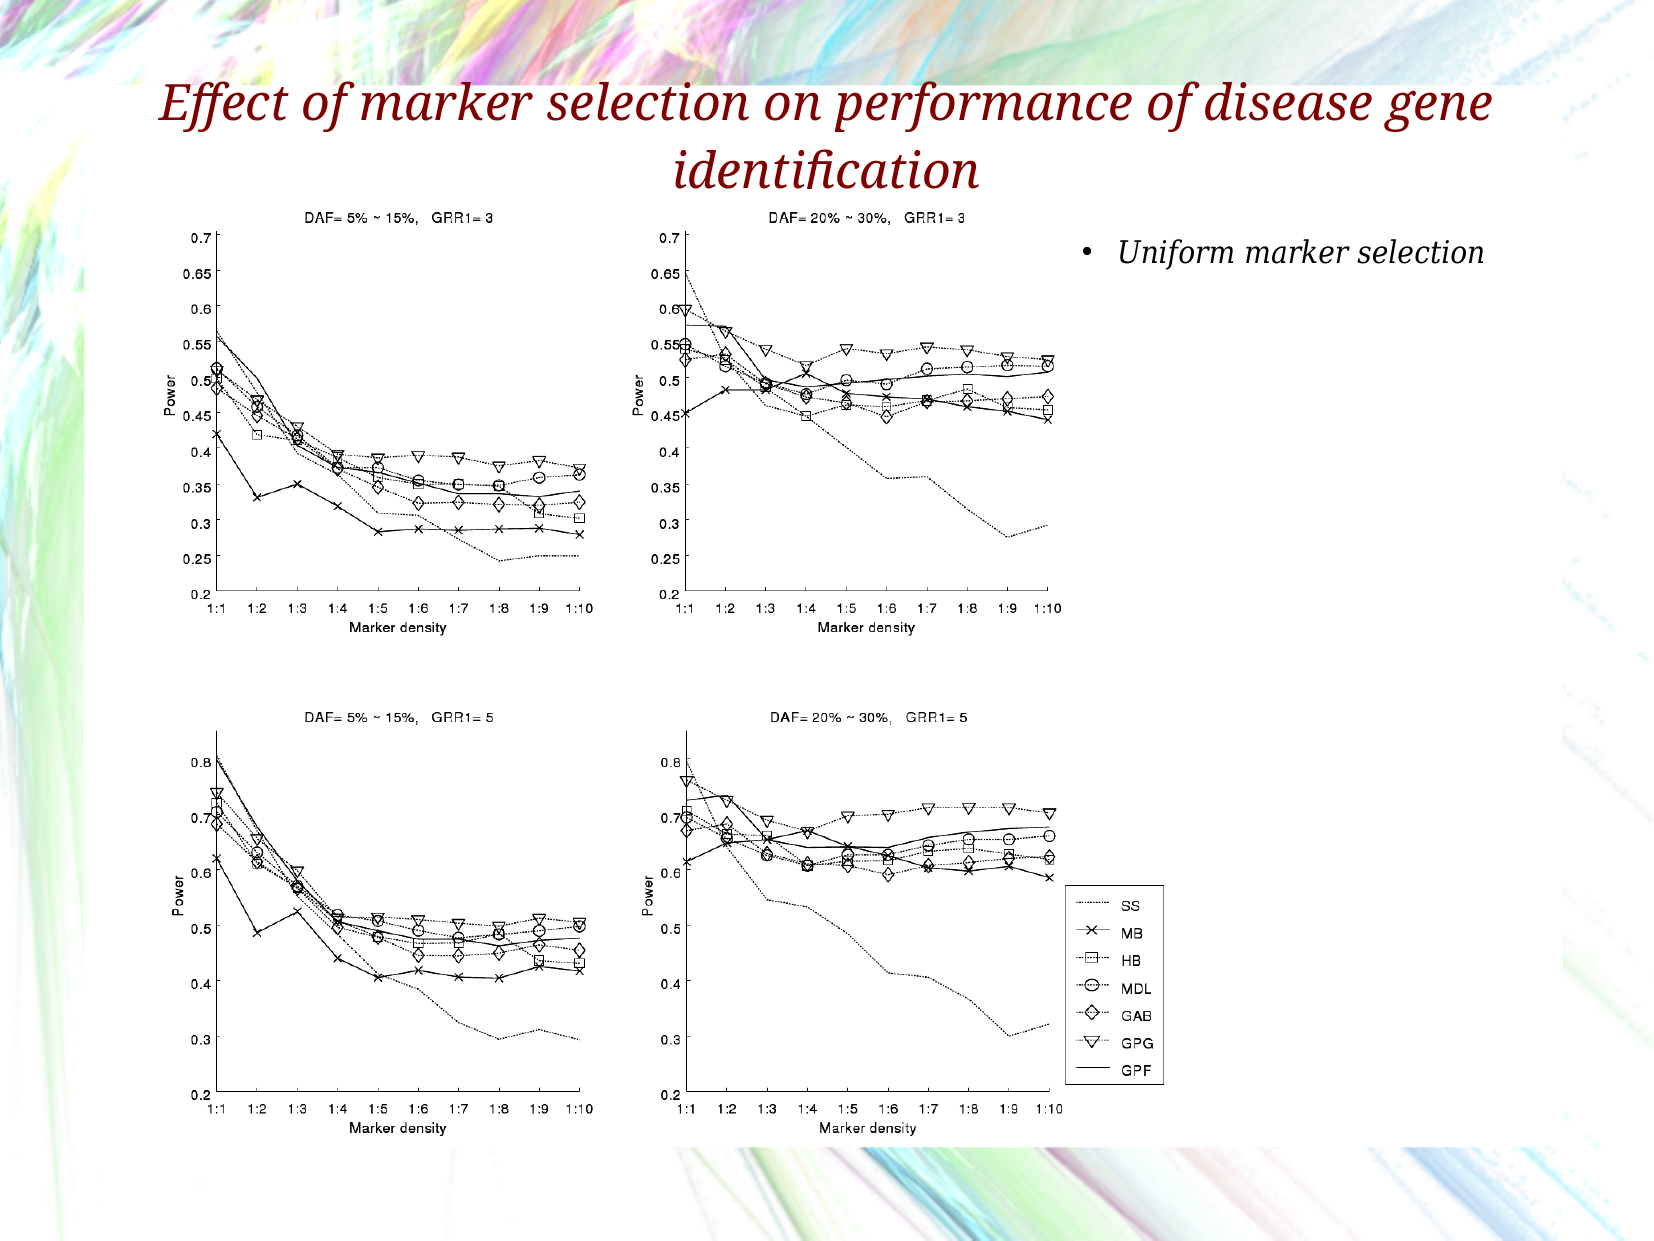

# Effect of marker selection on performance of disease gene identification
Uniform marker selection